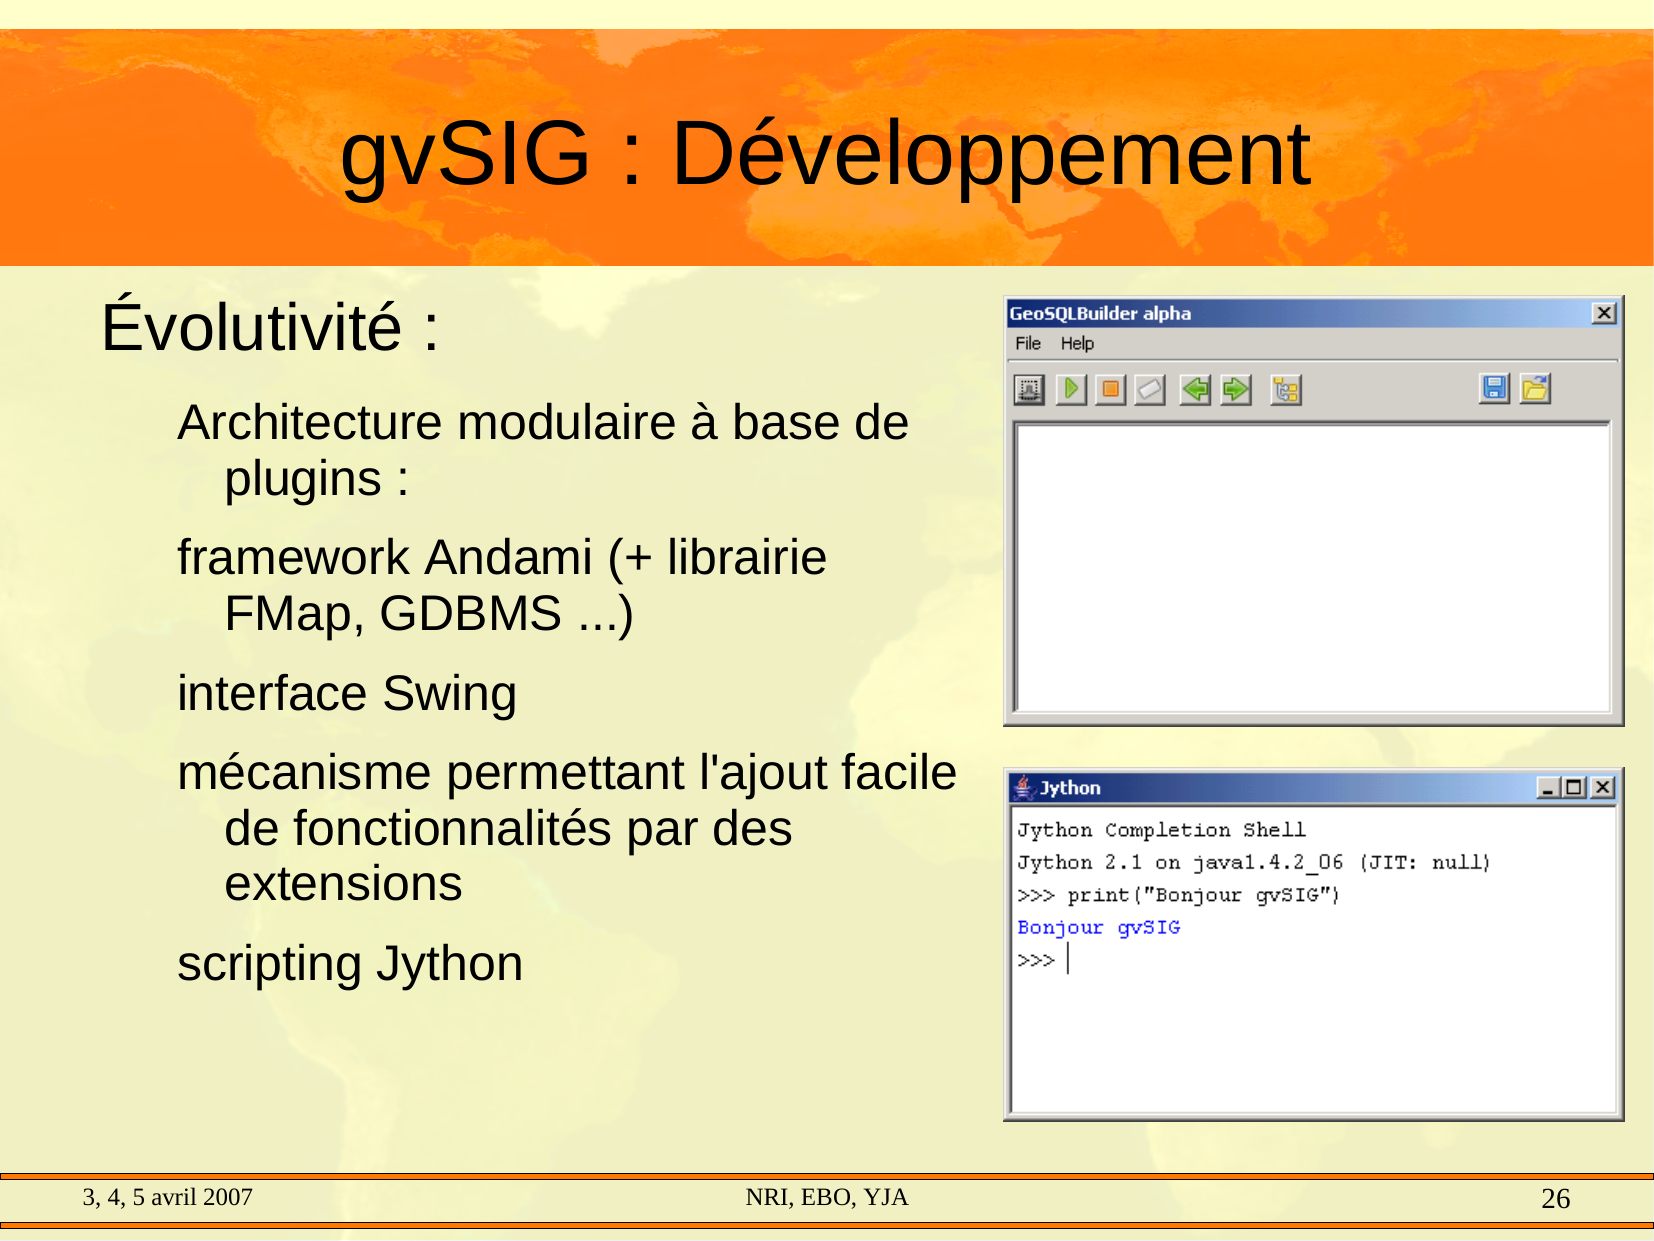

# gvSIG : Développement
Évolutivité :
Architecture modulaire à base de plugins :
framework Andami (+ librairie FMap, GDBMS ...)
interface Swing
mécanisme permettant l'ajout facile de fonctionnalités par des extensions
scripting Jython
3, 4, 5 avril 2007
NRI, EBO, YJA
26